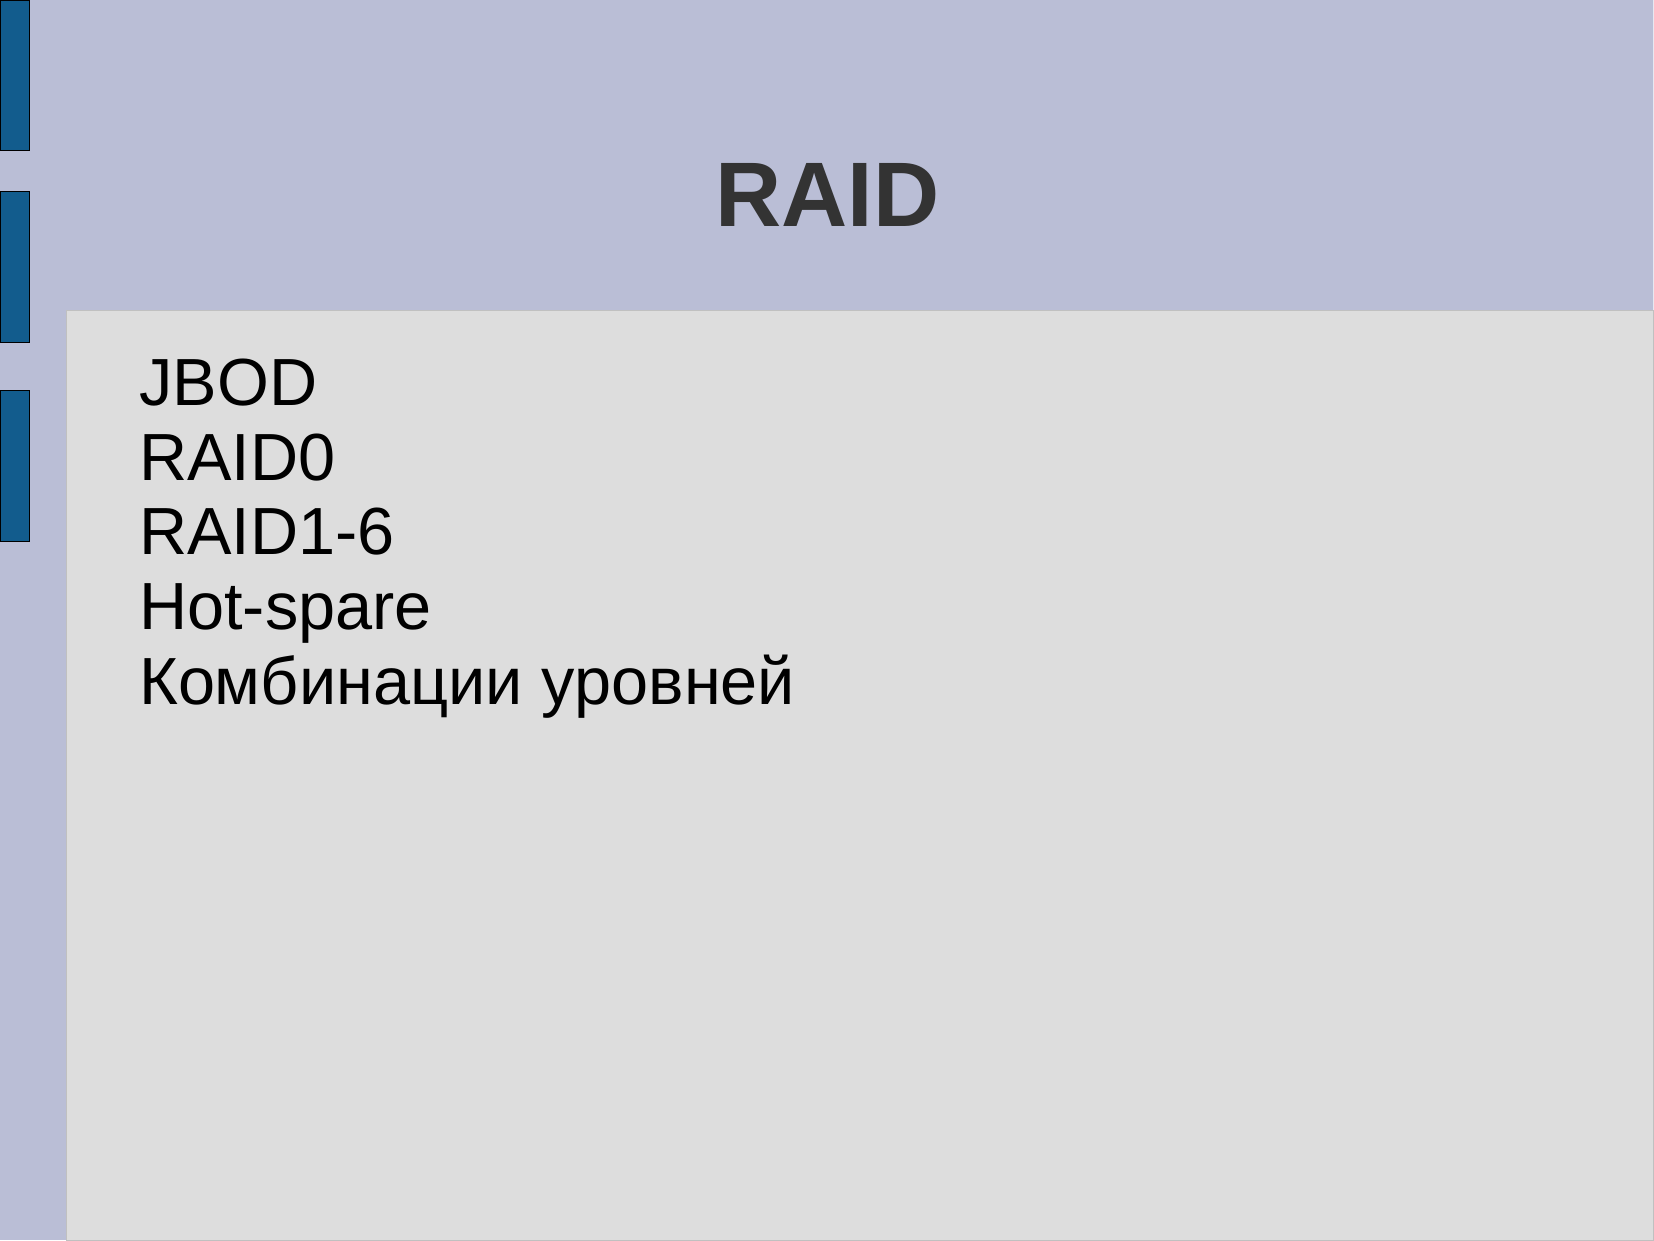

# RAID
JBOD
RAID0
RAID1-6
Hot-spare
Комбинации уровней